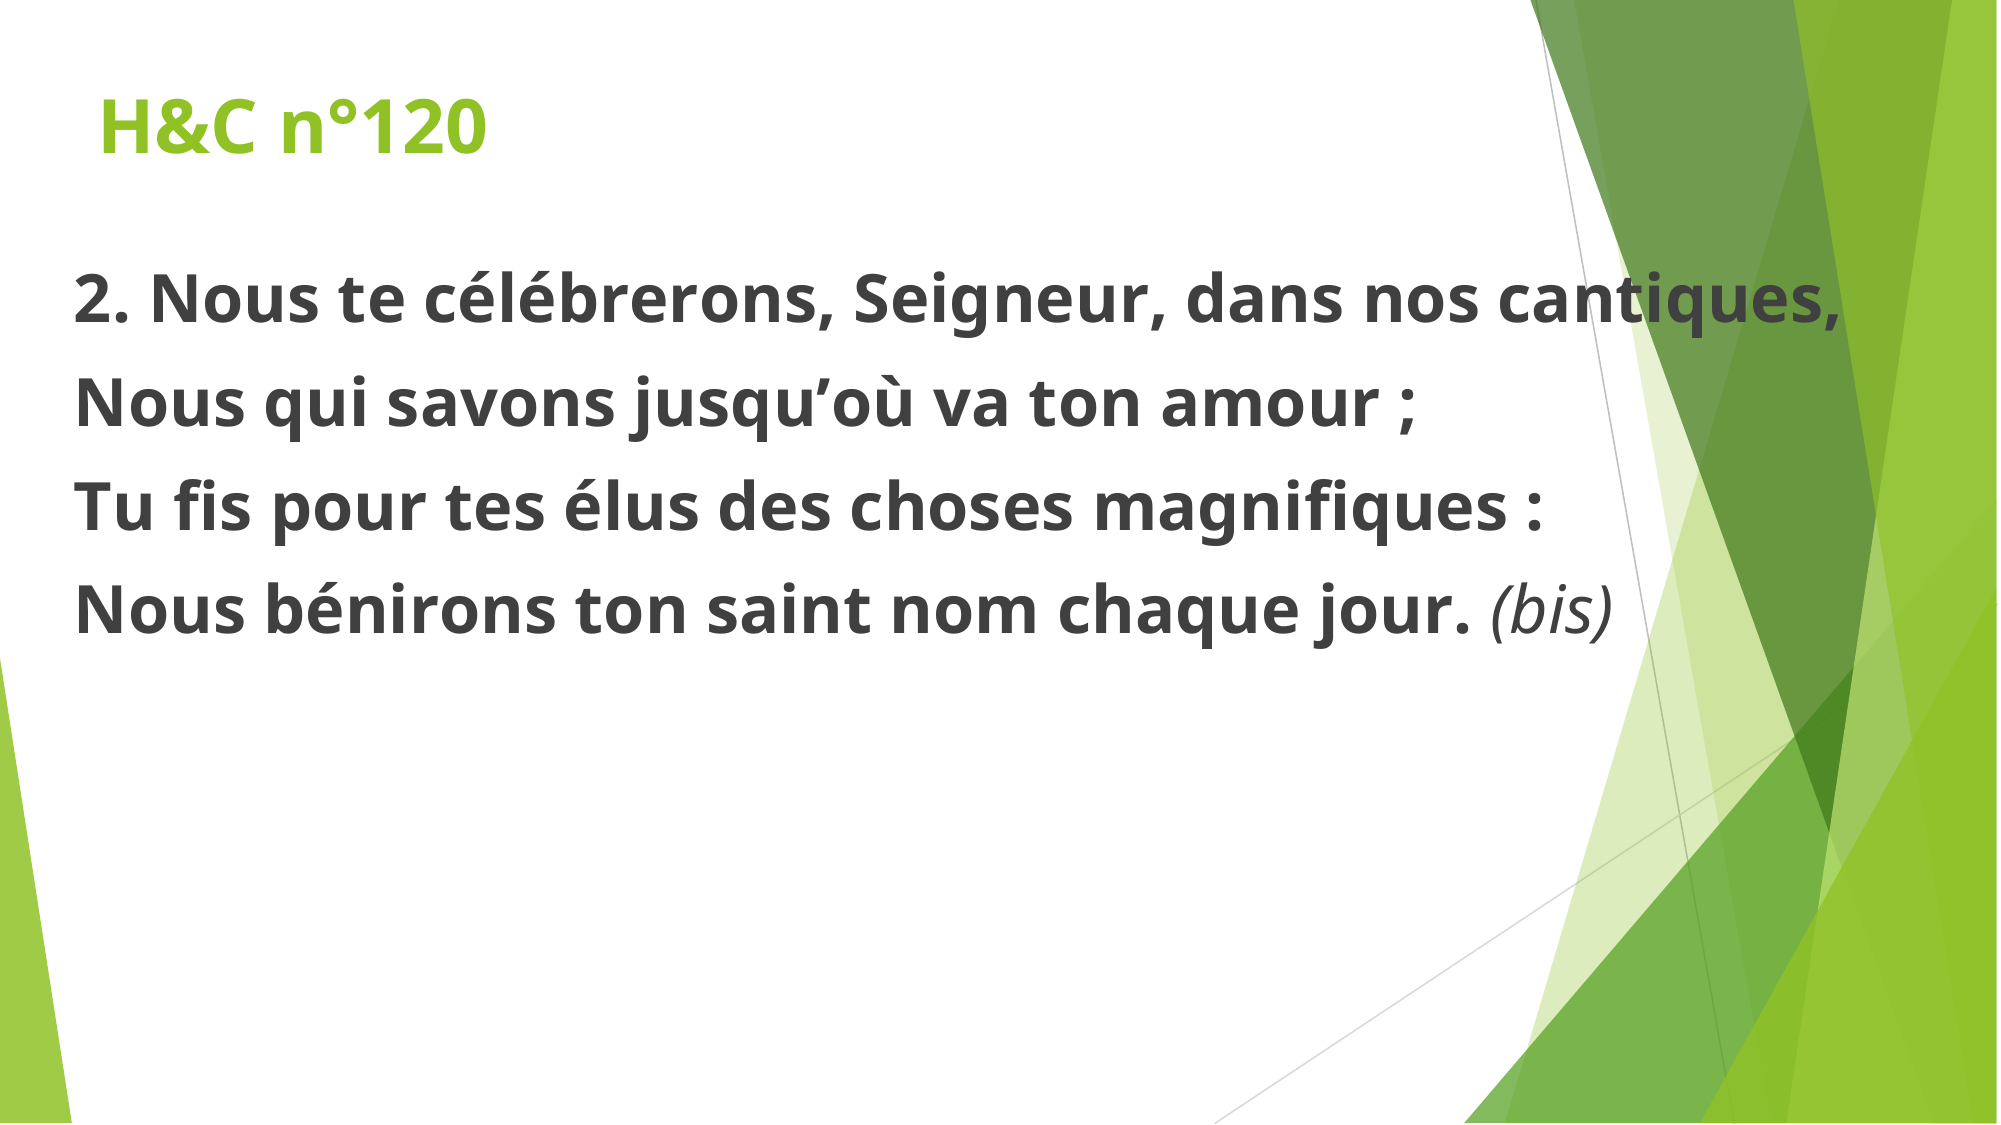

H&C n°120
2. Nous te célébrerons, Seigneur, dans nos cantiques,
Nous qui savons jusqu’où va ton amour ;
Tu fis pour tes élus des choses magnifiques :
Nous bénirons ton saint nom chaque jour. (bis)